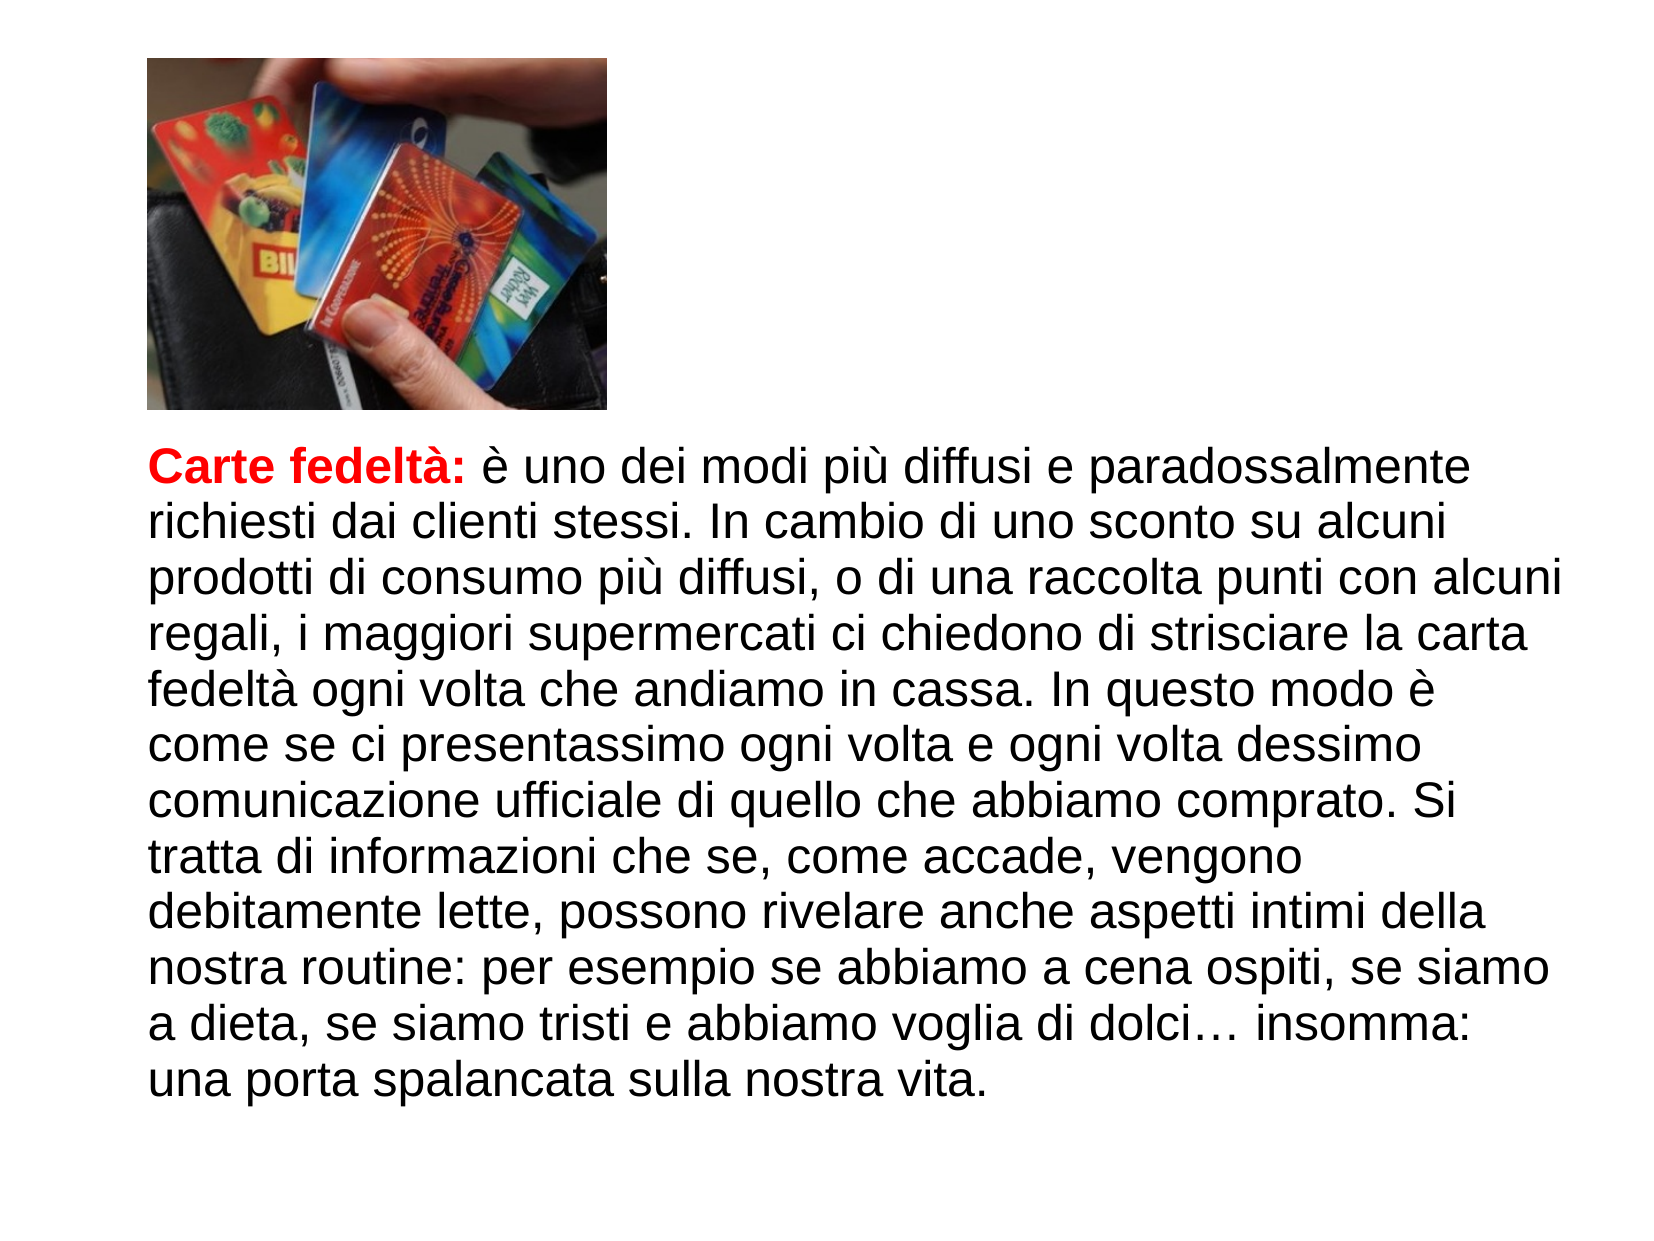

# Carte fedeltà: è uno dei modi più diffusi e paradossalmente richiesti dai clienti stessi. In cambio di uno sconto su alcuni prodotti di consumo più diffusi, o di una raccolta punti con alcuni regali, i maggiori supermercati ci chiedono di strisciare la carta fedeltà ogni volta che andiamo in cassa. In questo modo è come se ci presentassimo ogni volta e ogni volta dessimo comunicazione ufficiale di quello che abbiamo comprato. Si tratta di informazioni che se, come accade, vengono debitamente lette, possono rivelare anche aspetti intimi della nostra routine: per esempio se abbiamo a cena ospiti, se siamo a dieta, se siamo tristi e abbiamo voglia di dolci… insomma: una porta spalancata sulla nostra vita.